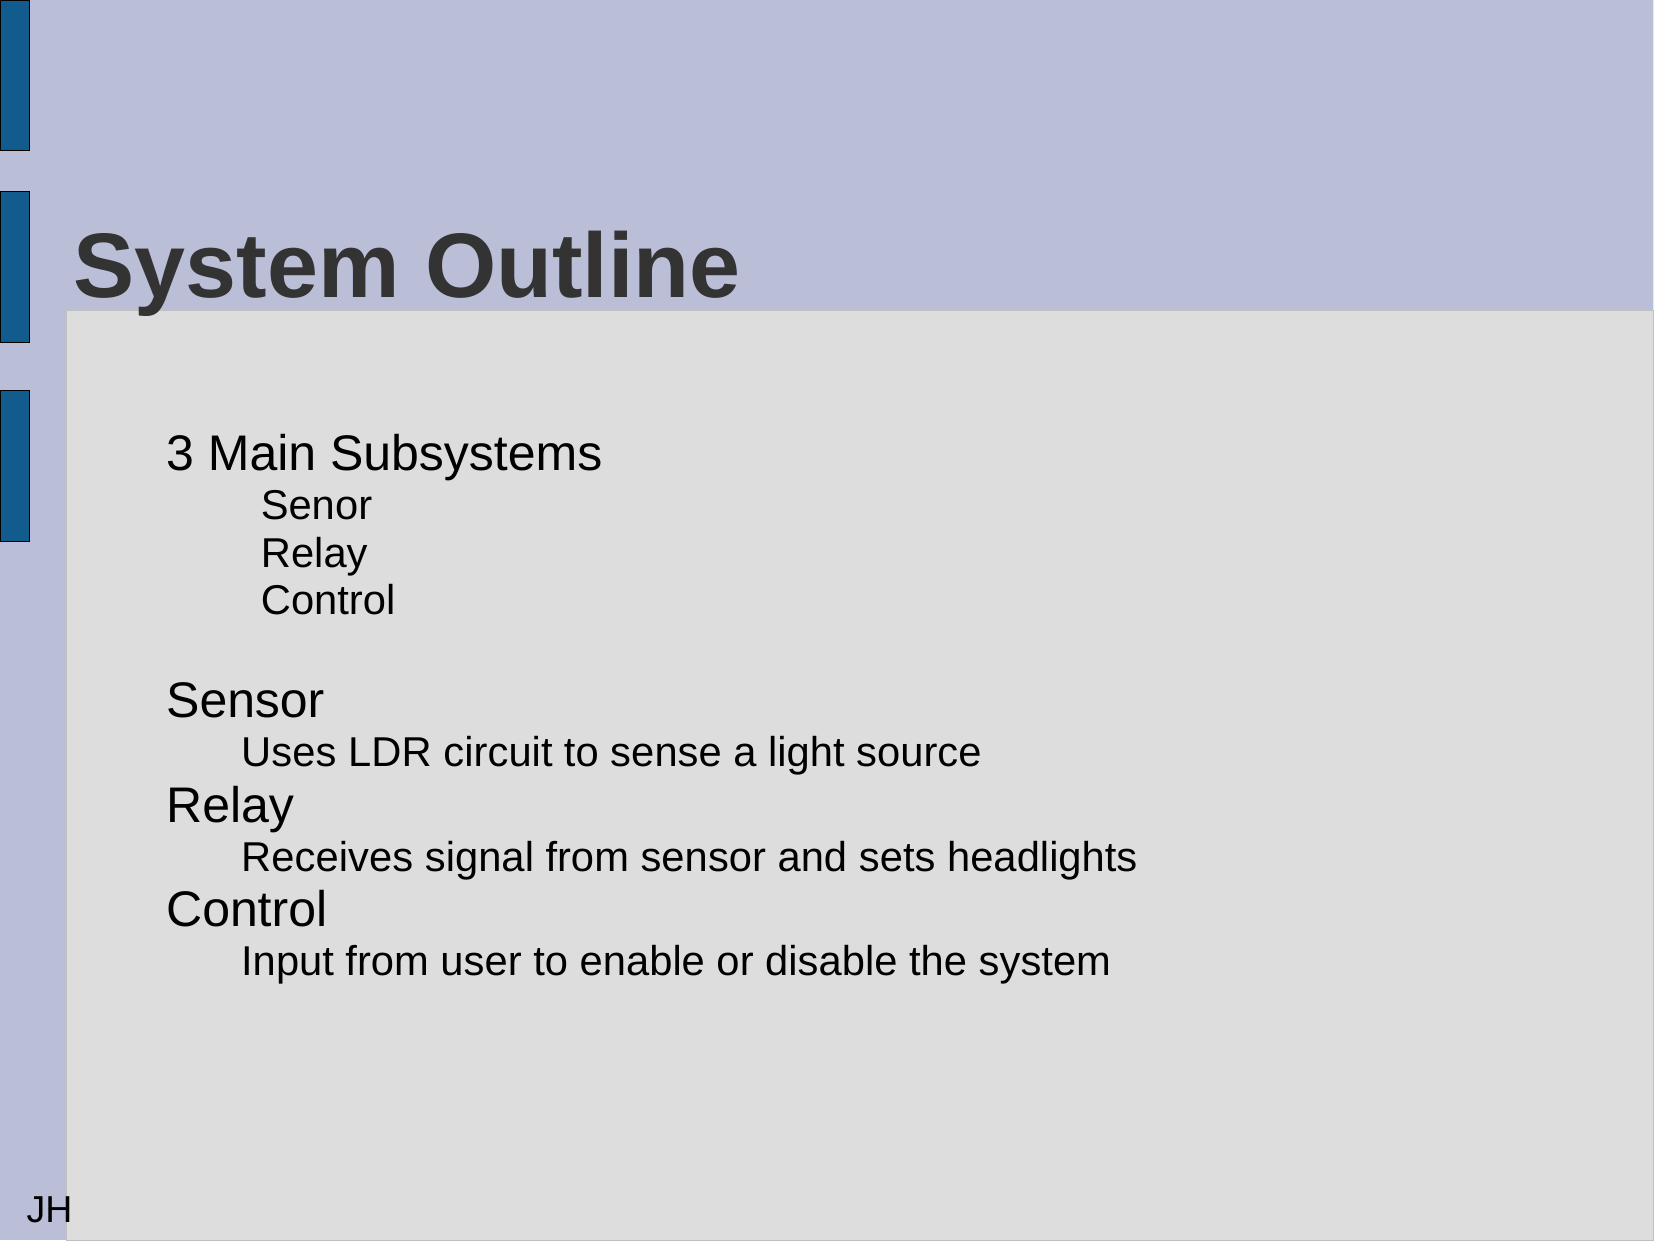

# System Outline
3 Main Subsystems
Senor
Relay
Control
Sensor
Uses LDR circuit to sense a light source
Relay
Receives signal from sensor and sets headlights
Control
Input from user to enable or disable the system
JH